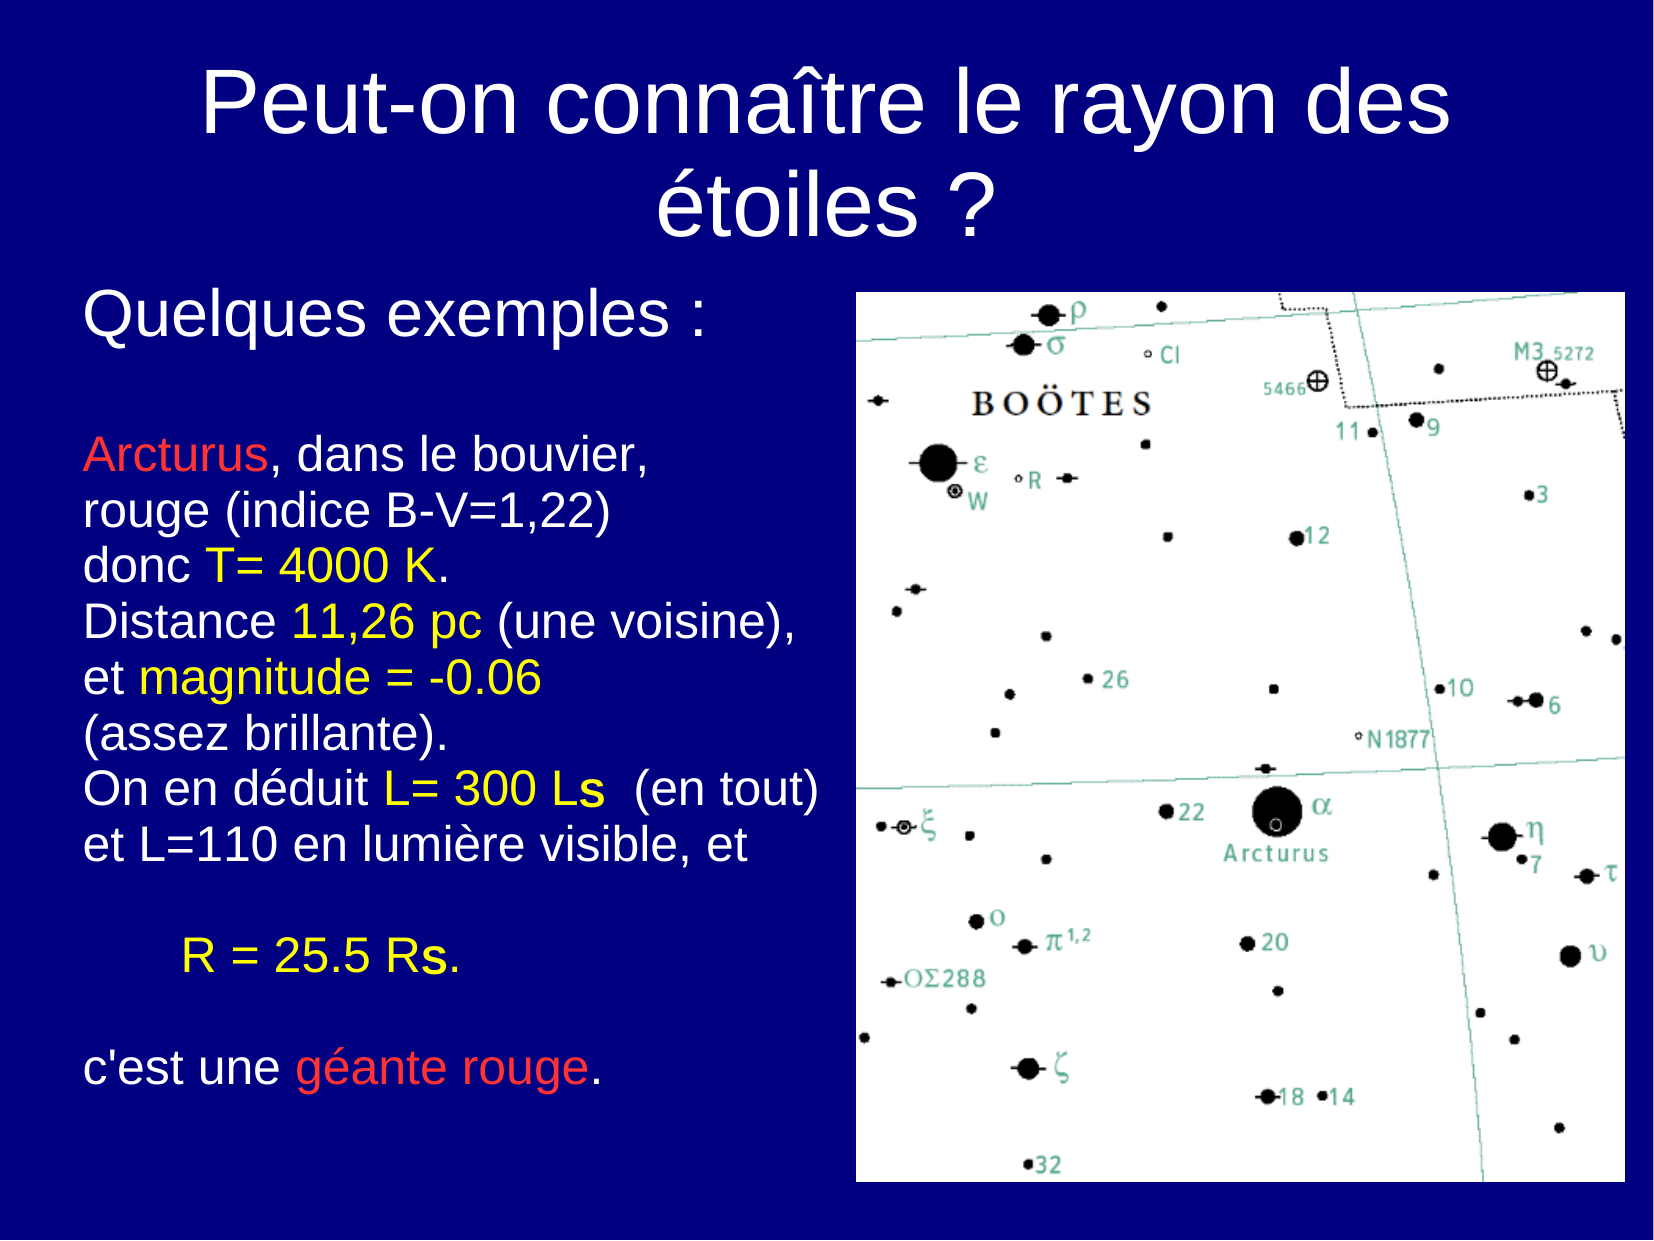

# Peut-on connaître le rayon des étoiles ?
Quelques exemples :
Arcturus, dans le bouvier,
rouge (indice B-V=1,22)
donc T= 4000 K.
Distance 11,26 pc (une voisine),
et magnitude = -0.06
(assez brillante).
On en déduit L= 300 LS (en tout) et L=110 en lumière visible, et
 R = 25.5 RS.
c'est une géante rouge.